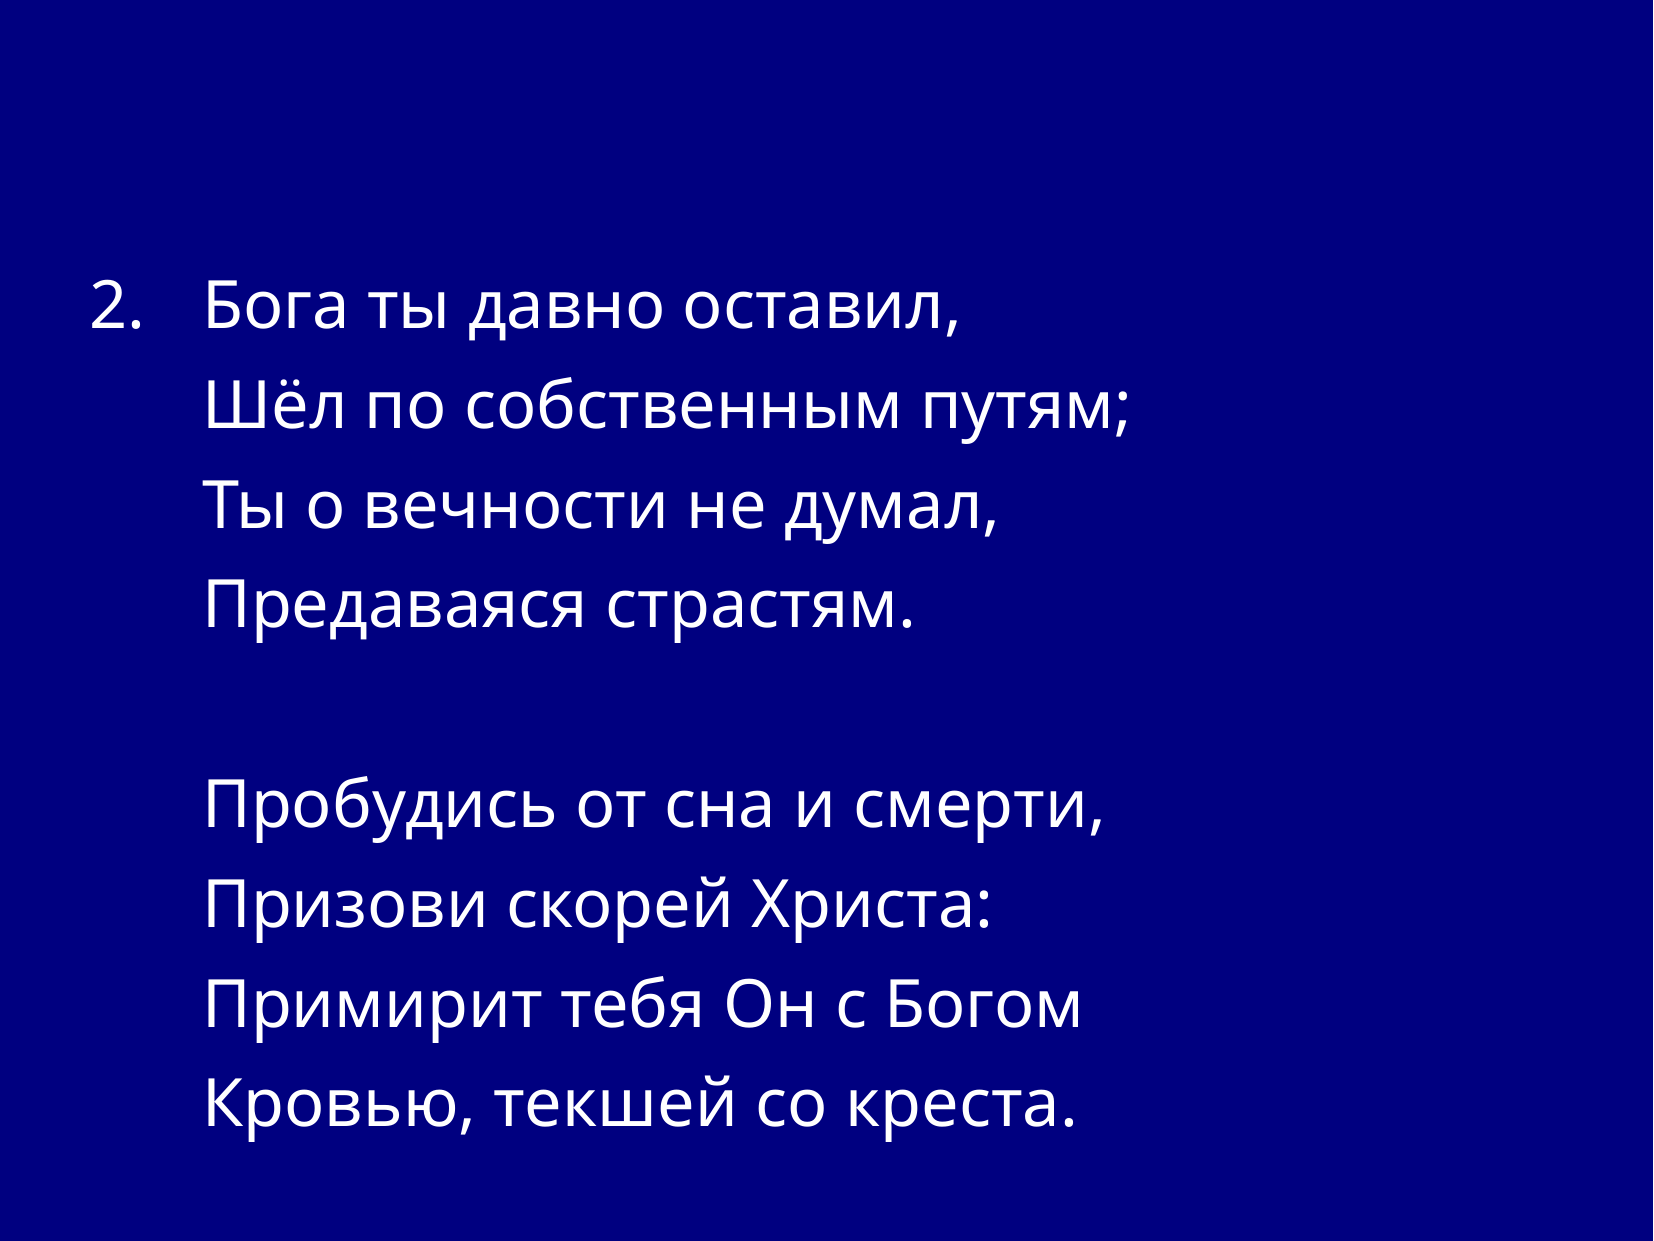

2.	Бога ты давно оставил,
	Шёл по собственным путям;
	Ты о вечности не думал,
	Предаваяся страстям.
	Пробудись от сна и смерти,
	Призови скорей Христа:
	Примирит тебя Он с Богом
	Кровью, текшей со креста.